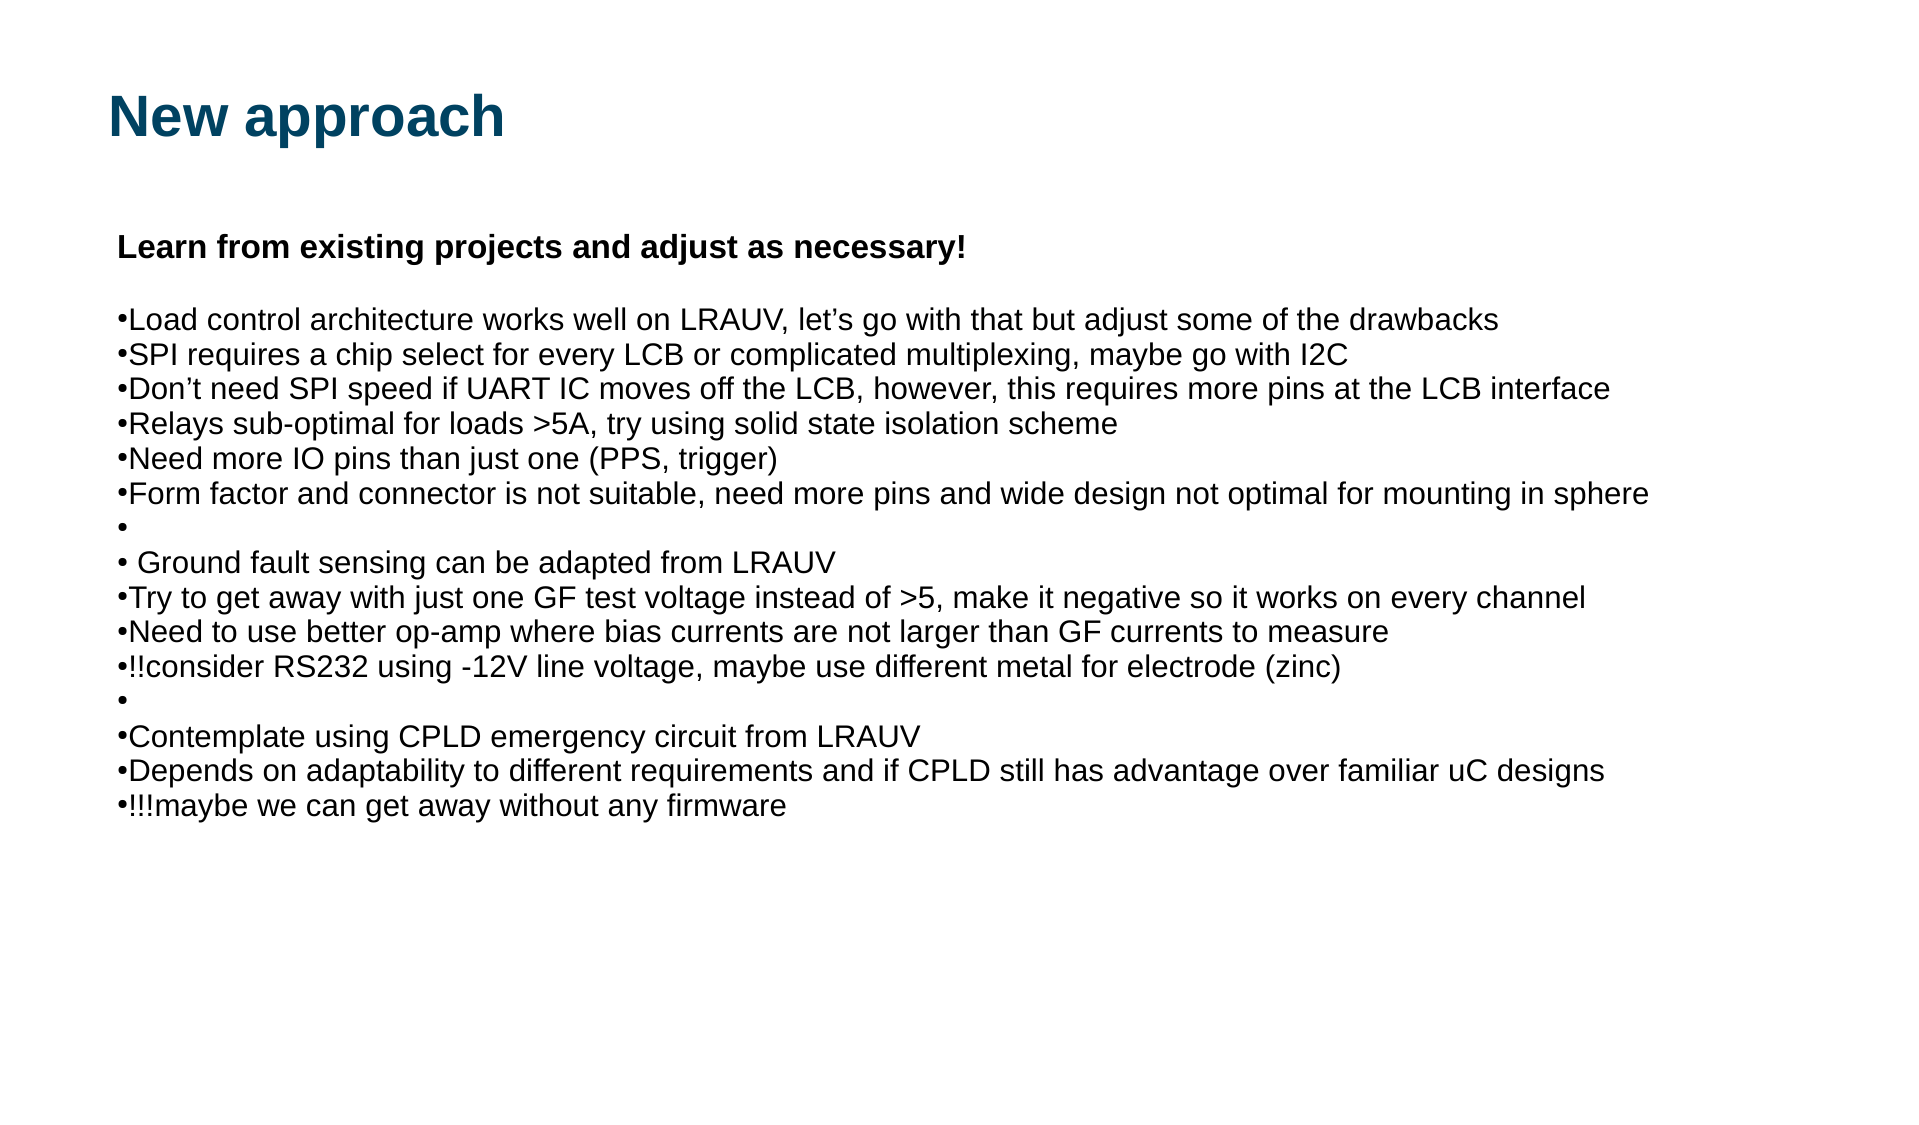

# New approach
Learn from existing projects and adjust as necessary!
Load control architecture works well on LRAUV, let’s go with that but adjust some of the drawbacks
SPI requires a chip select for every LCB or complicated multiplexing, maybe go with I2C
Don’t need SPI speed if UART IC moves off the LCB, however, this requires more pins at the LCB interface
Relays sub-optimal for loads >5A, try using solid state isolation scheme
Need more IO pins than just one (PPS, trigger)
Form factor and connector is not suitable, need more pins and wide design not optimal for mounting in sphere
 Ground fault sensing can be adapted from LRAUV
Try to get away with just one GF test voltage instead of >5, make it negative so it works on every channel
Need to use better op-amp where bias currents are not larger than GF currents to measure
!!consider RS232 using -12V line voltage, maybe use different metal for electrode (zinc)
Contemplate using CPLD emergency circuit from LRAUV
Depends on adaptability to different requirements and if CPLD still has advantage over familiar uC designs
!!!maybe we can get away without any firmware